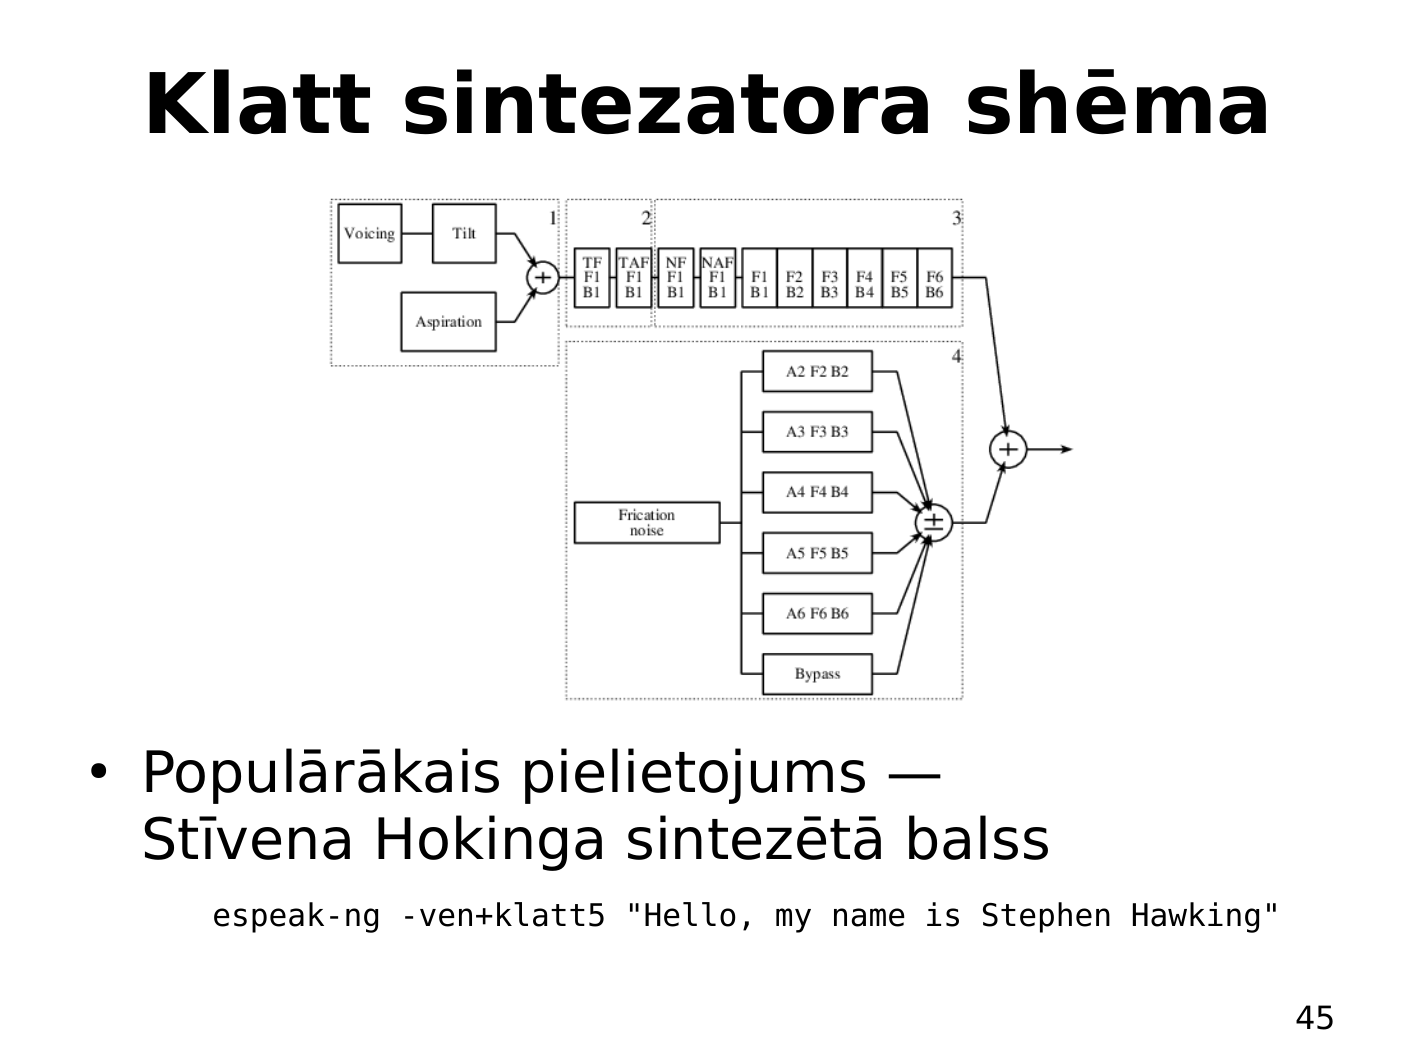

# Klatt sintezatora shēma
Populārākais pielietojums —
Stīvena Hokinga sintezētā balss
espeak-ng -ven+klatt5 "Hello, my name is Stephen Hawking"